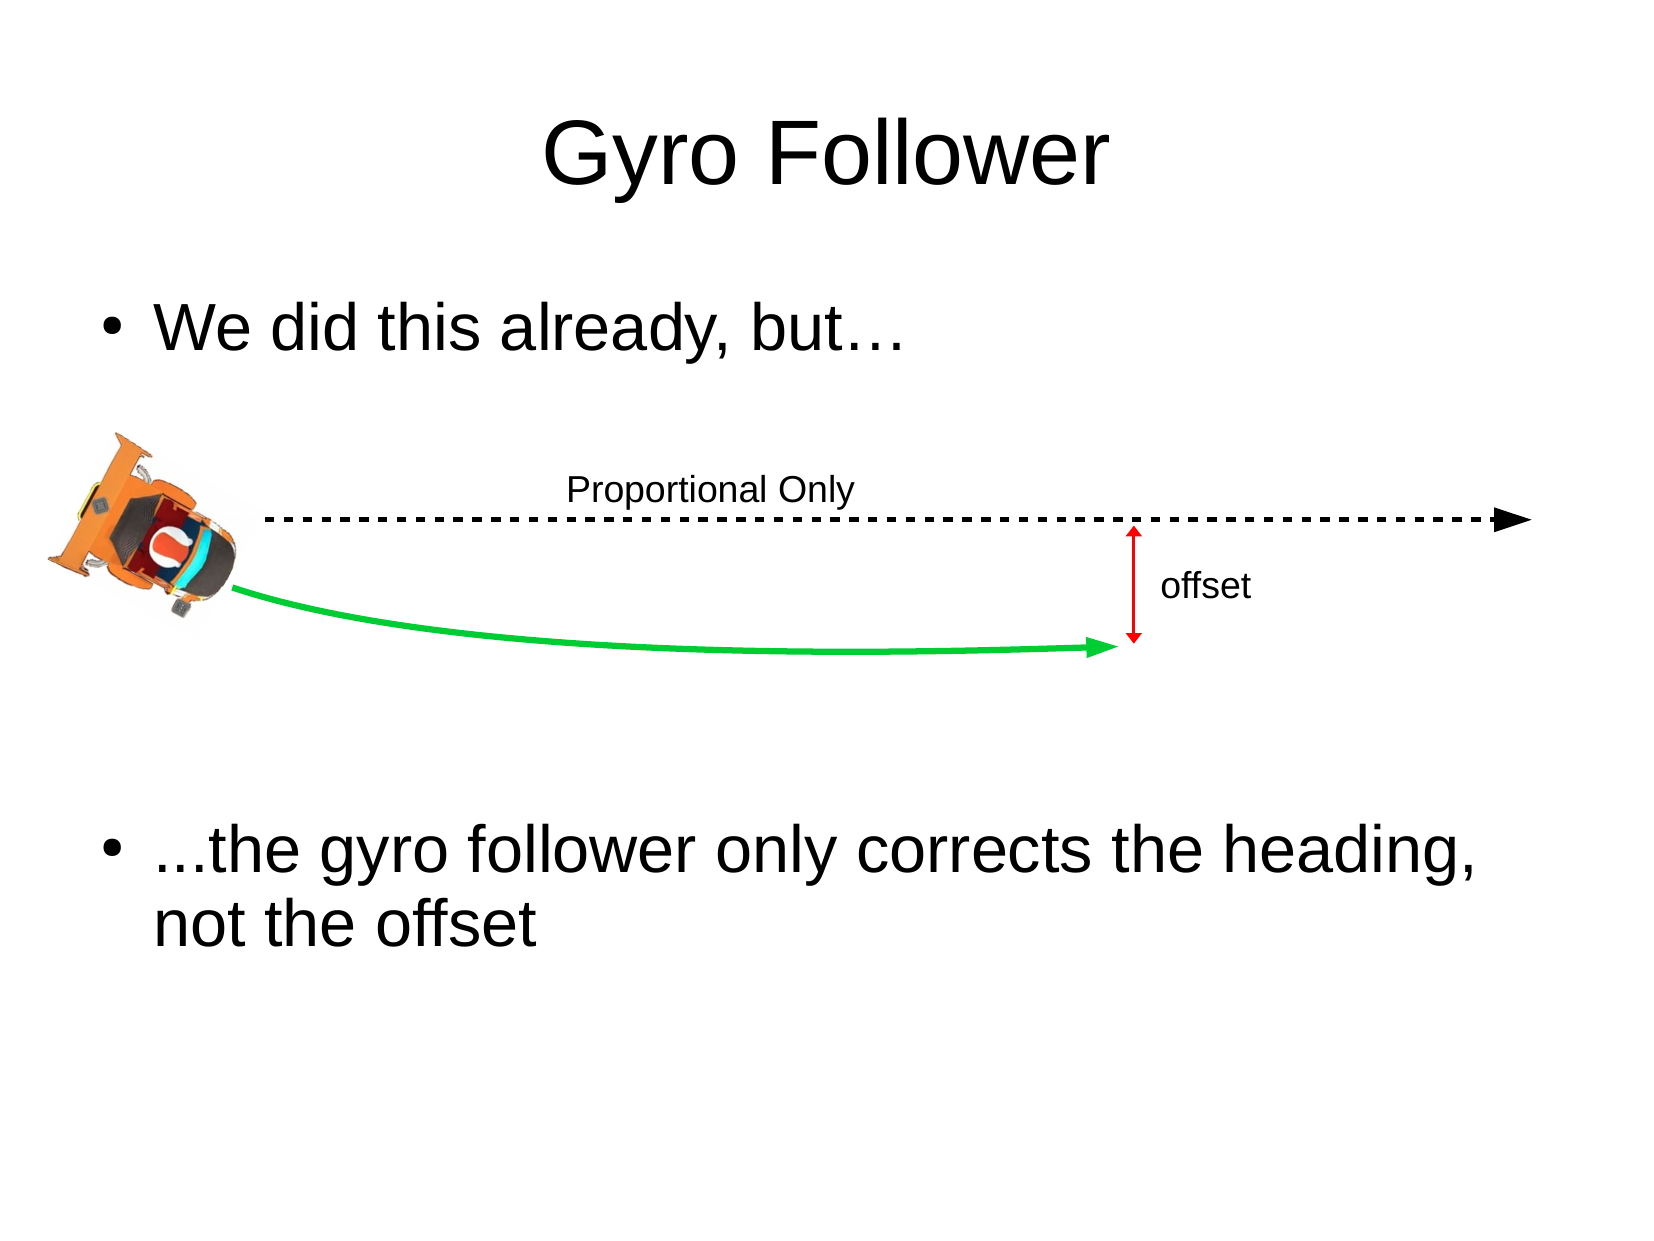

# Gyro Follower
We did this already, but…
...the gyro follower only corrects the heading, not the offset
Proportional Only
offset